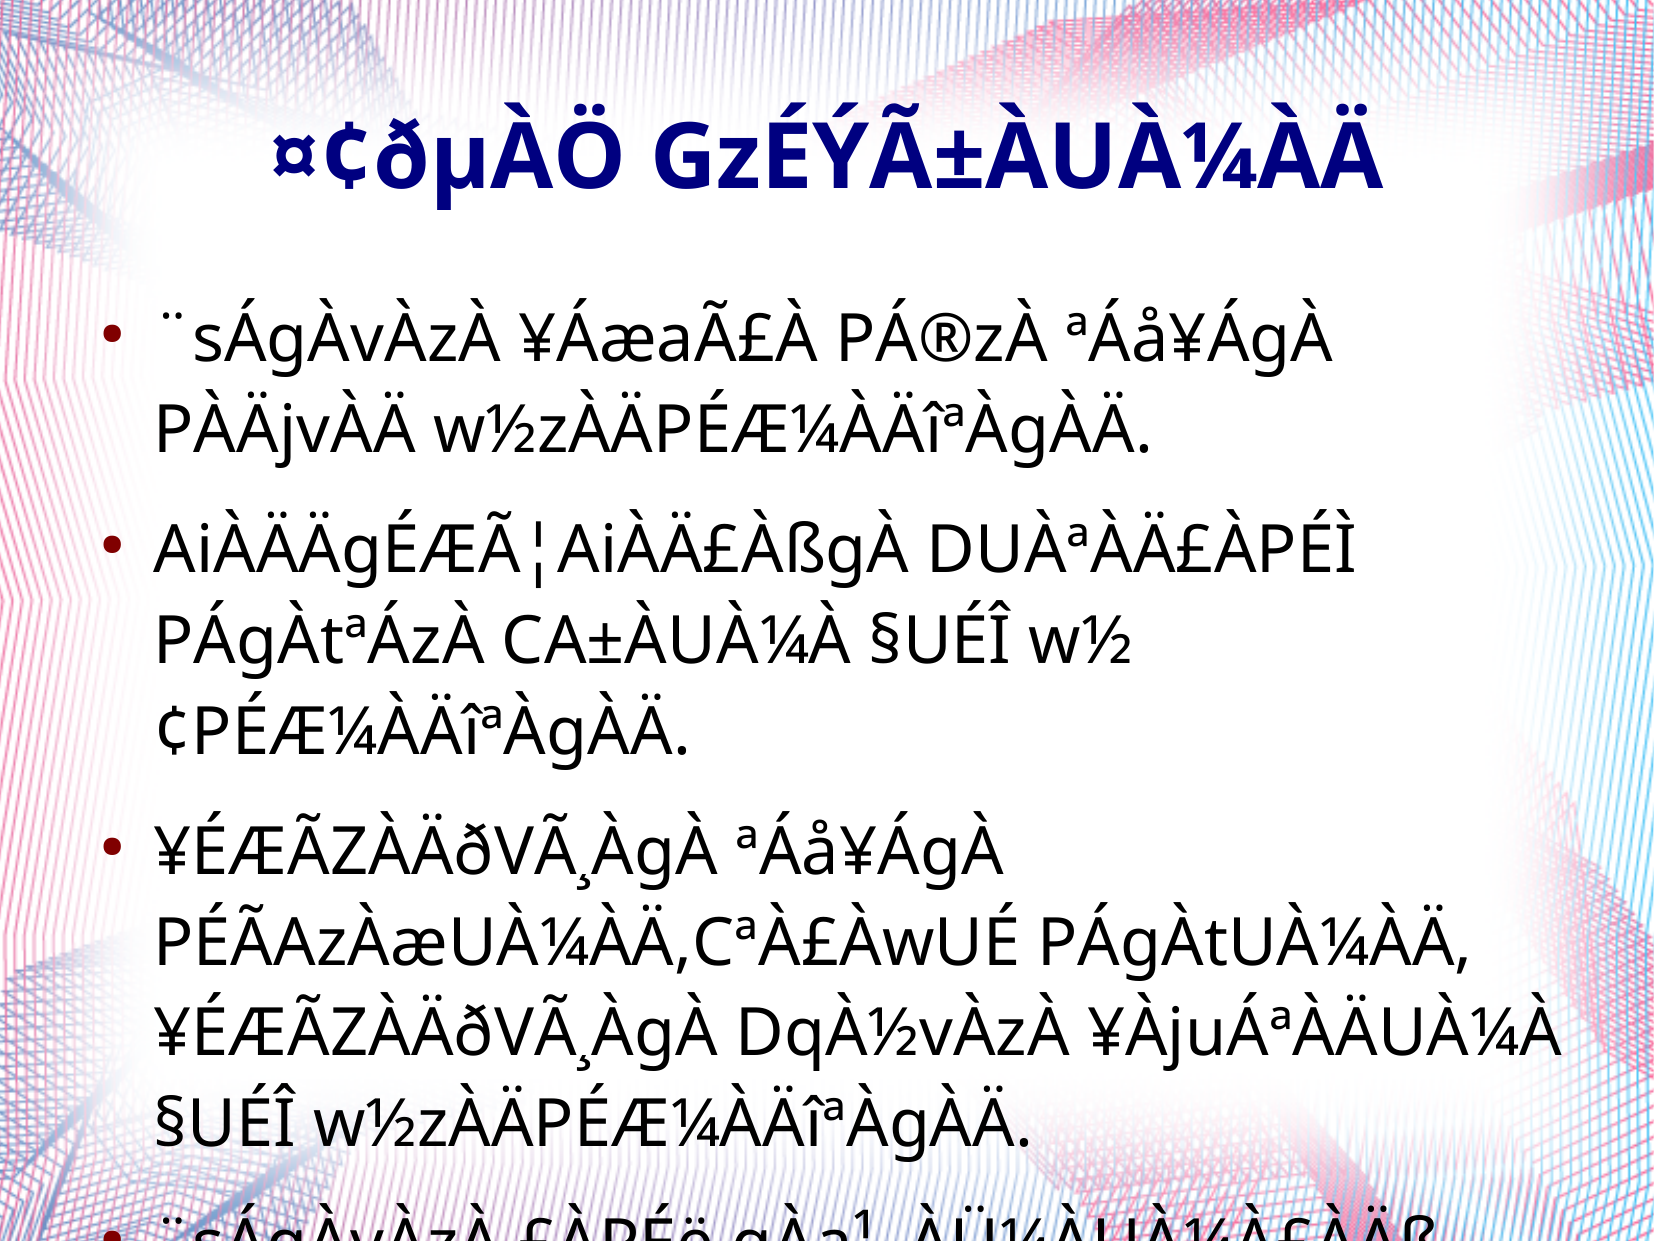

# ¤¢ðµÀÖ GzÉÝÃ±ÀUÀ¼ÀÄ
¨sÁgÀvÀzÀ ¥ÁæaÃ£À PÁ®zÀ ªÁå¥ÁgÀ PÀÄjvÀÄ w½zÀÄPÉÆ¼ÀÄîªÀgÀÄ.
AiÀÄÄgÉÆÃ¦AiÀÄ£ÀßgÀ DUÀªÀÄ£ÀPÉÌ PÁgÀtªÁzÀ CA±ÀUÀ¼À §UÉÎ w½¢PÉÆ¼ÀÄîªÀgÀÄ.
¥ÉÆÃZÀÄðVÃ¸ÀgÀ ªÁå¥ÁgÀ PÉÃAzÀæUÀ¼ÀÄ,CªÀ£ÀwUÉ PÁgÀtUÀ¼ÀÄ, ¥ÉÆÃZÀÄðVÃ¸ÀgÀ DqÀ½vÀzÀ ¥ÀjuÁªÀÄUÀ¼À §UÉÎ w½zÀÄPÉÆ¼ÀÄîªÀgÀÄ.
¨sÁgÀvÀzÀ £ÀPÉë gÀa¹ ¸ÀÜ¼ÀUÀ¼À£ÀÄß UÀÄgÀÄw¸À®Ä ¸ÀªÀÄxÀðgÁUÀÄªÀgÀÄ.